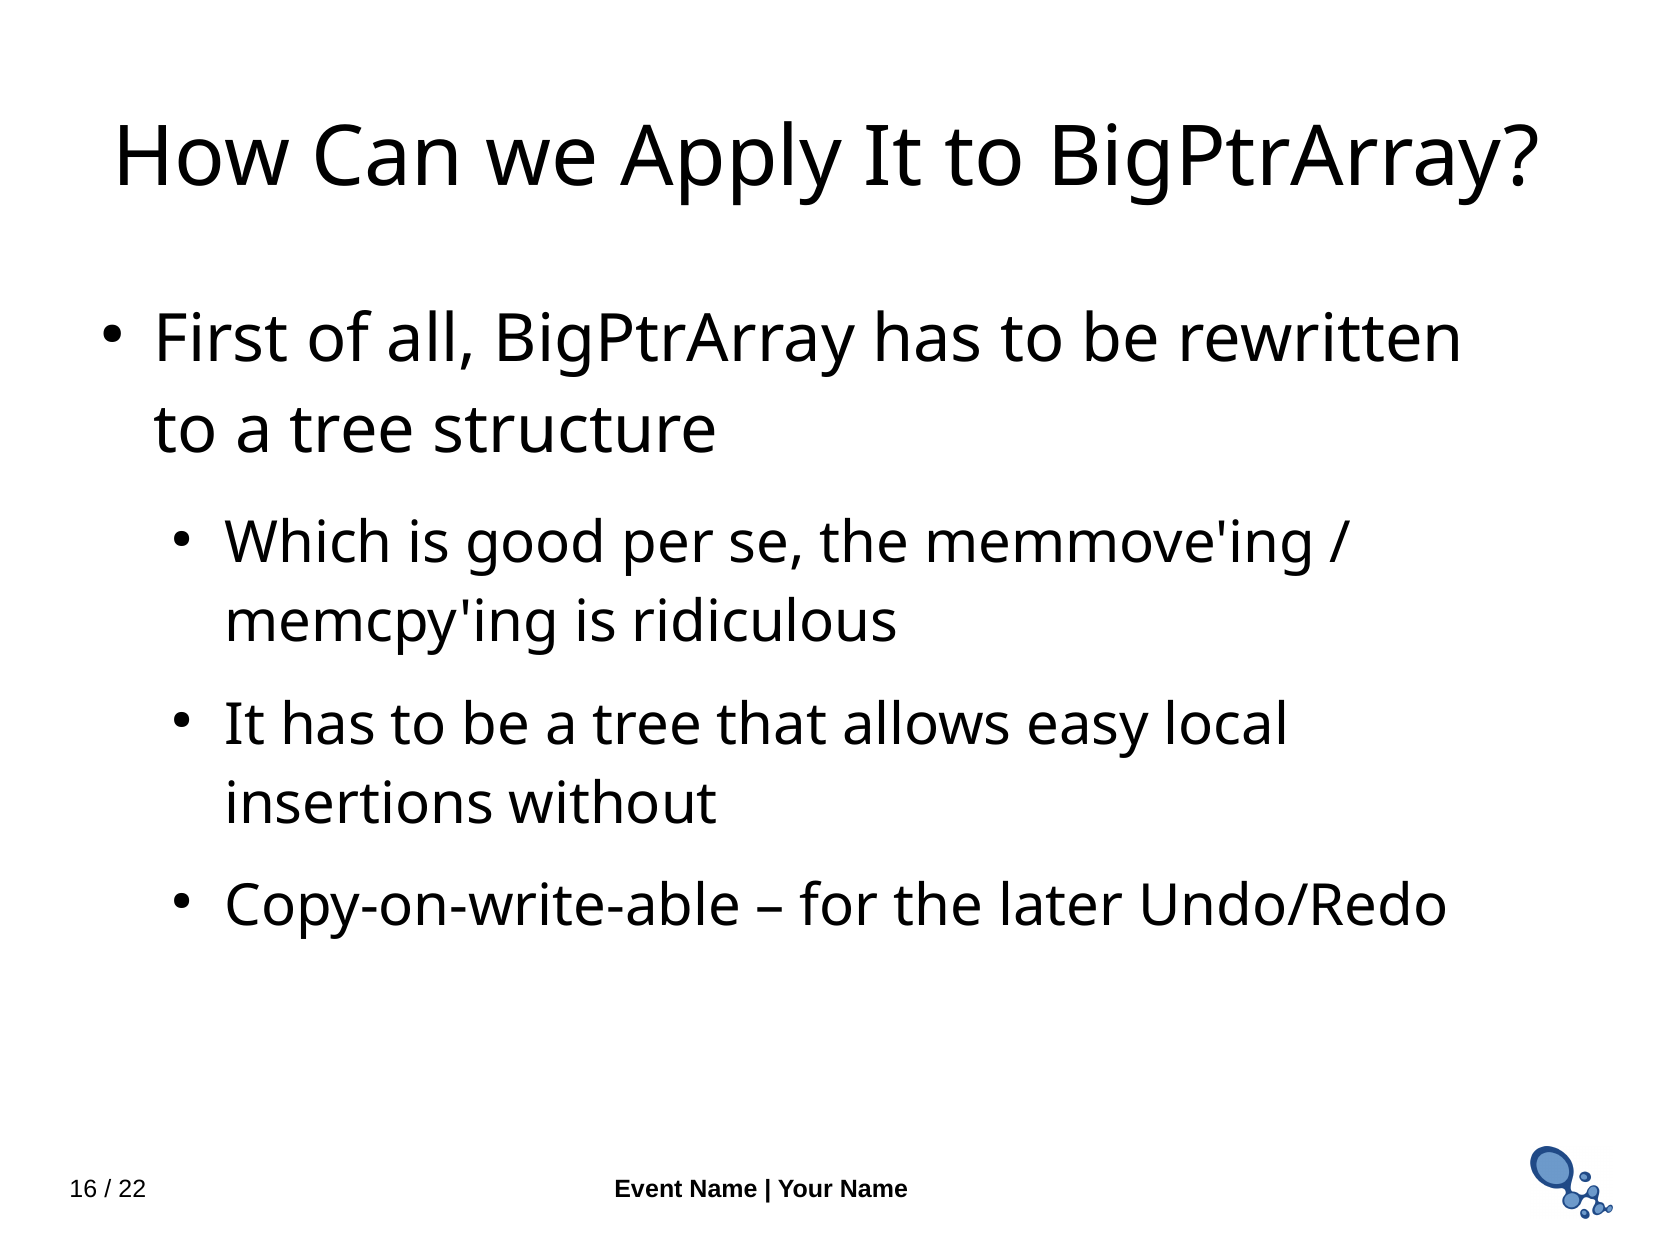

# How Can we Apply It to BigPtrArray?
First of all, BigPtrArray has to be rewritten to a tree structure
Which is good per se, the memmove'ing / memcpy'ing is ridiculous
It has to be a tree that allows easy local insertions without
Copy-on-write-able – for the later Undo/Redo